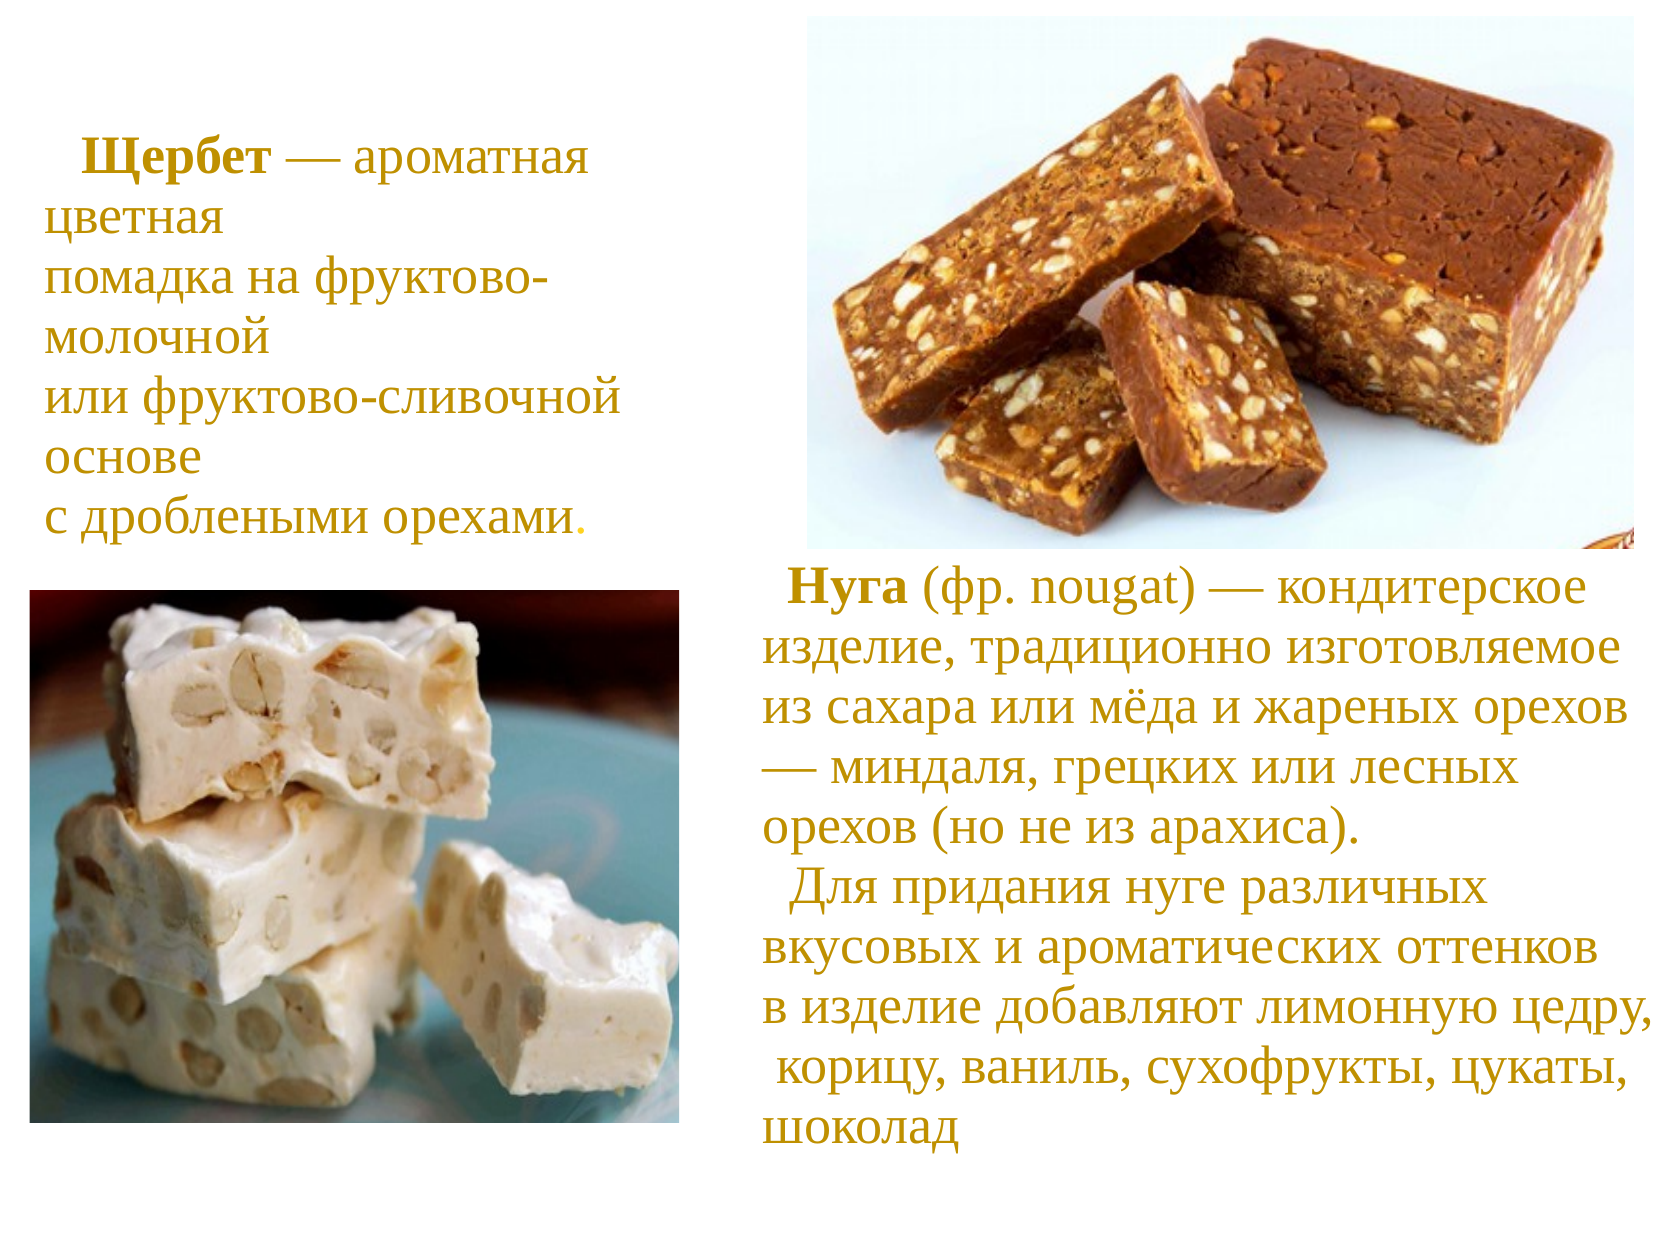

Щербет — ароматная цветная
помадка на фруктово-молочной
или фруктово-сливочной основе
с дроблеными орехами.
 Нуга (фр. nougat) — кондитерское
изделие, традиционно изготовляемое
из сахара или мёда и жареных орехов
— миндаля, грецких или лесных
орехов (но не из арахиса).
 Для придания нуге различных
вкусовых и ароматических оттенков
в изделие добавляют лимонную цедру,
 корицу, ваниль, сухофрукты, цукаты,
шоколад